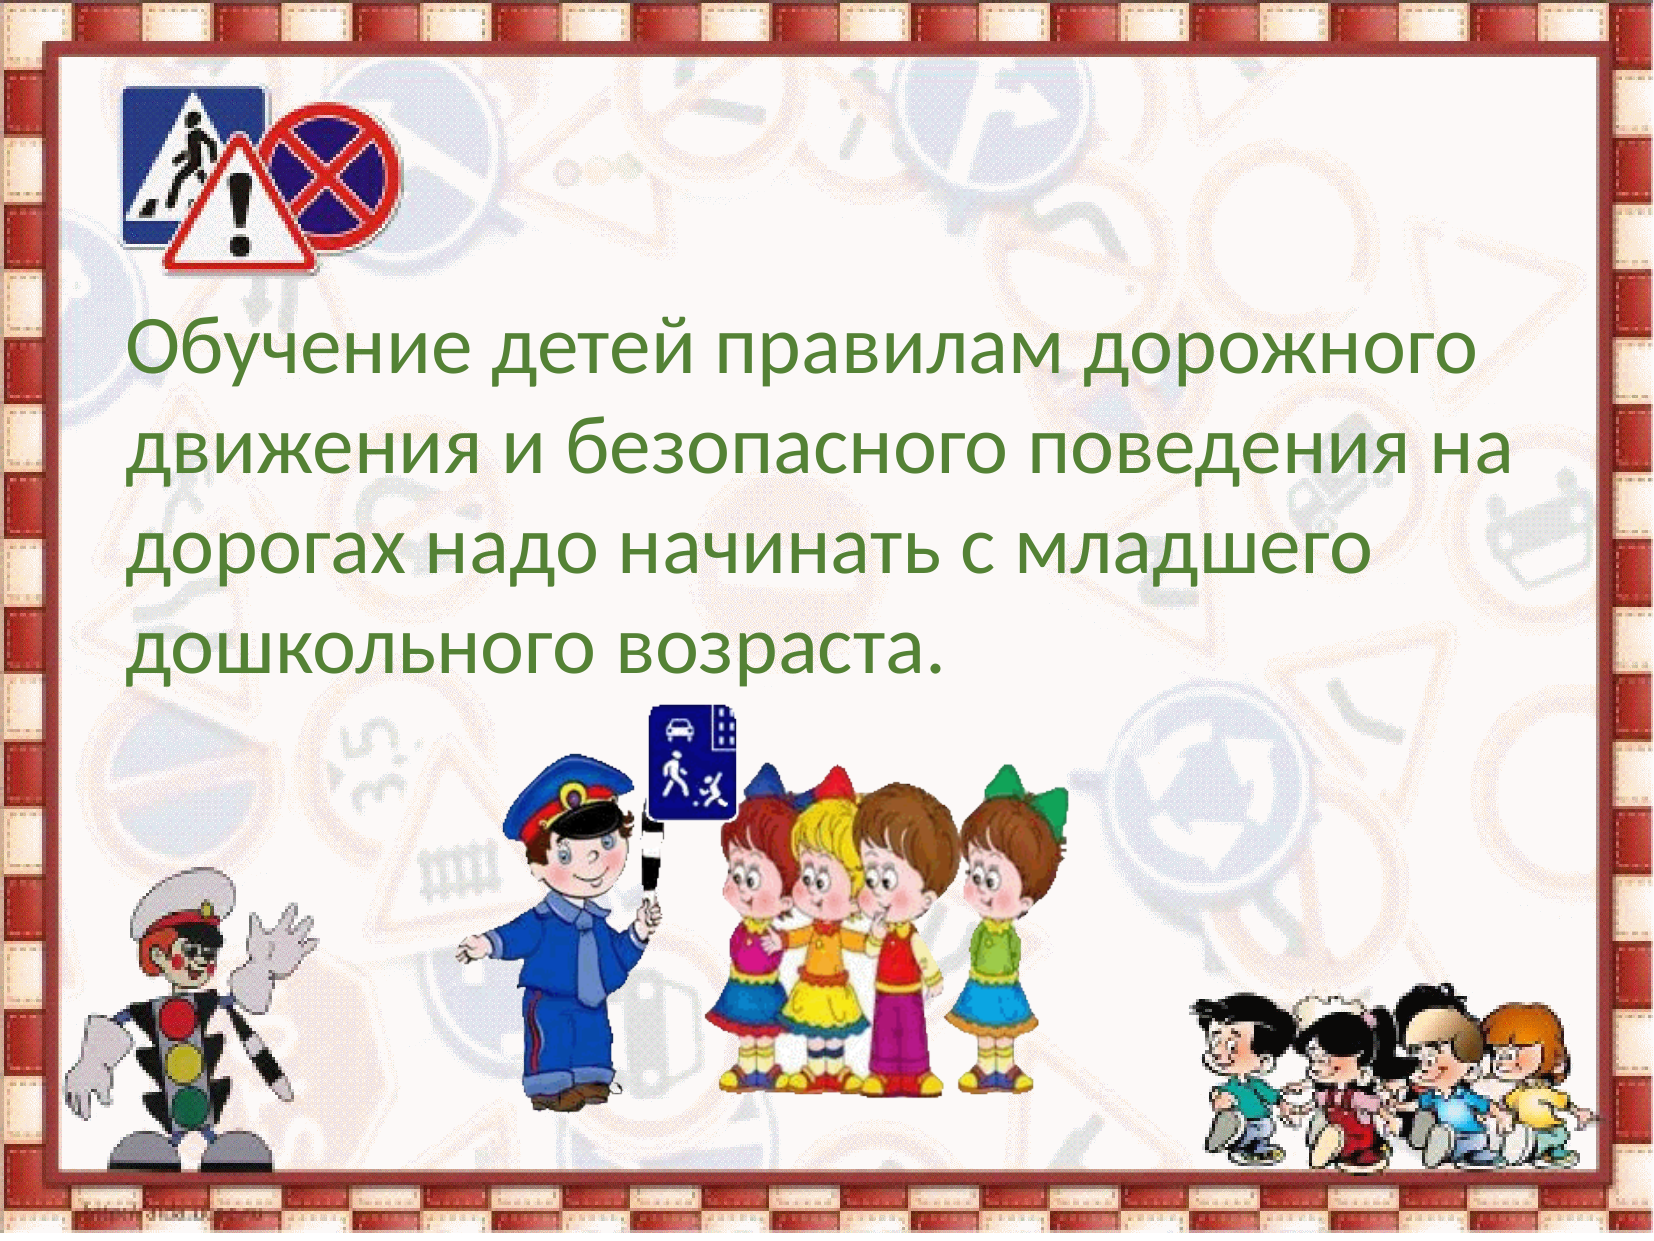

Обучение детей правилам дорожного движения и безопасного поведения на дорогах надо начинать с младшего дошкольного возраста.